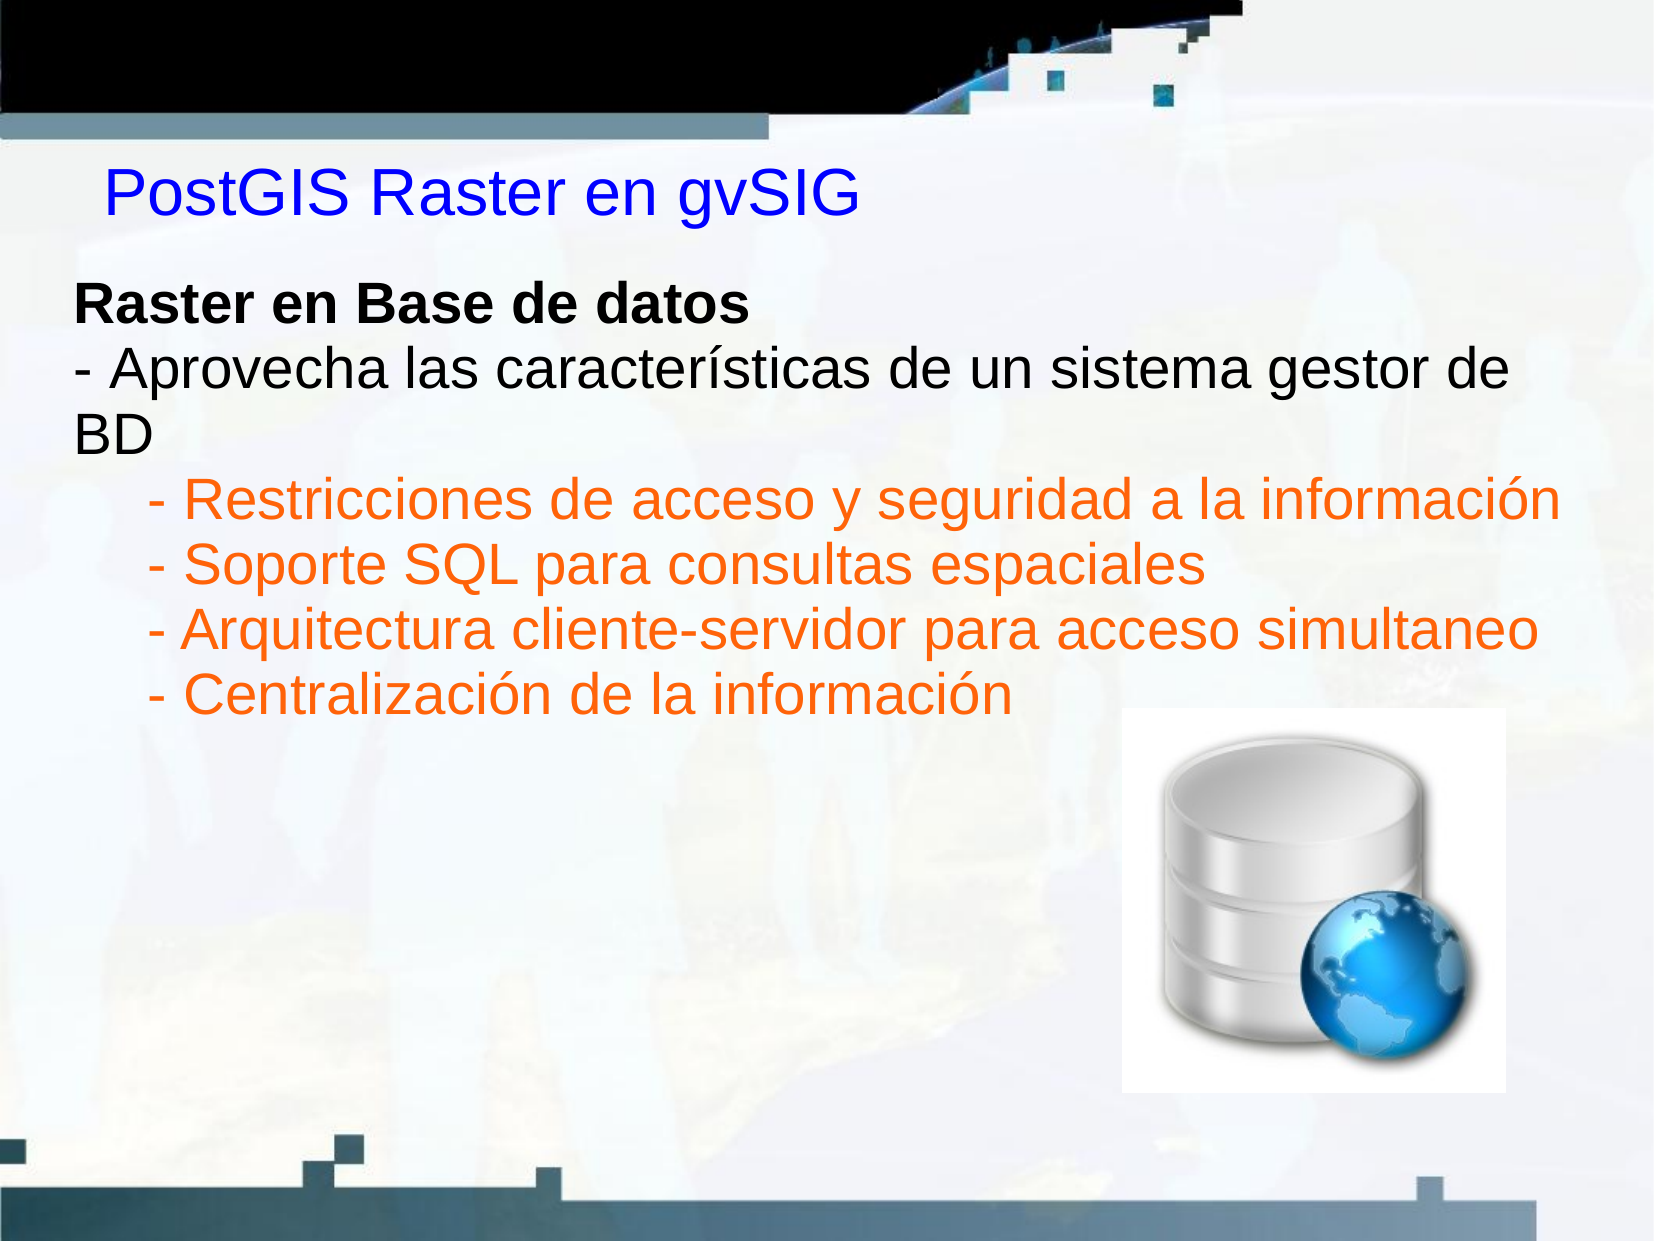

PostGIS Raster en gvSIG
Raster en Base de datos
- Aprovecha las características de un sistema gestor de BD
	- Restricciones de acceso y seguridad a la información
	- Soporte SQL para consultas espaciales
	- Arquitectura cliente-servidor para acceso simultaneo
	- Centralización de la información